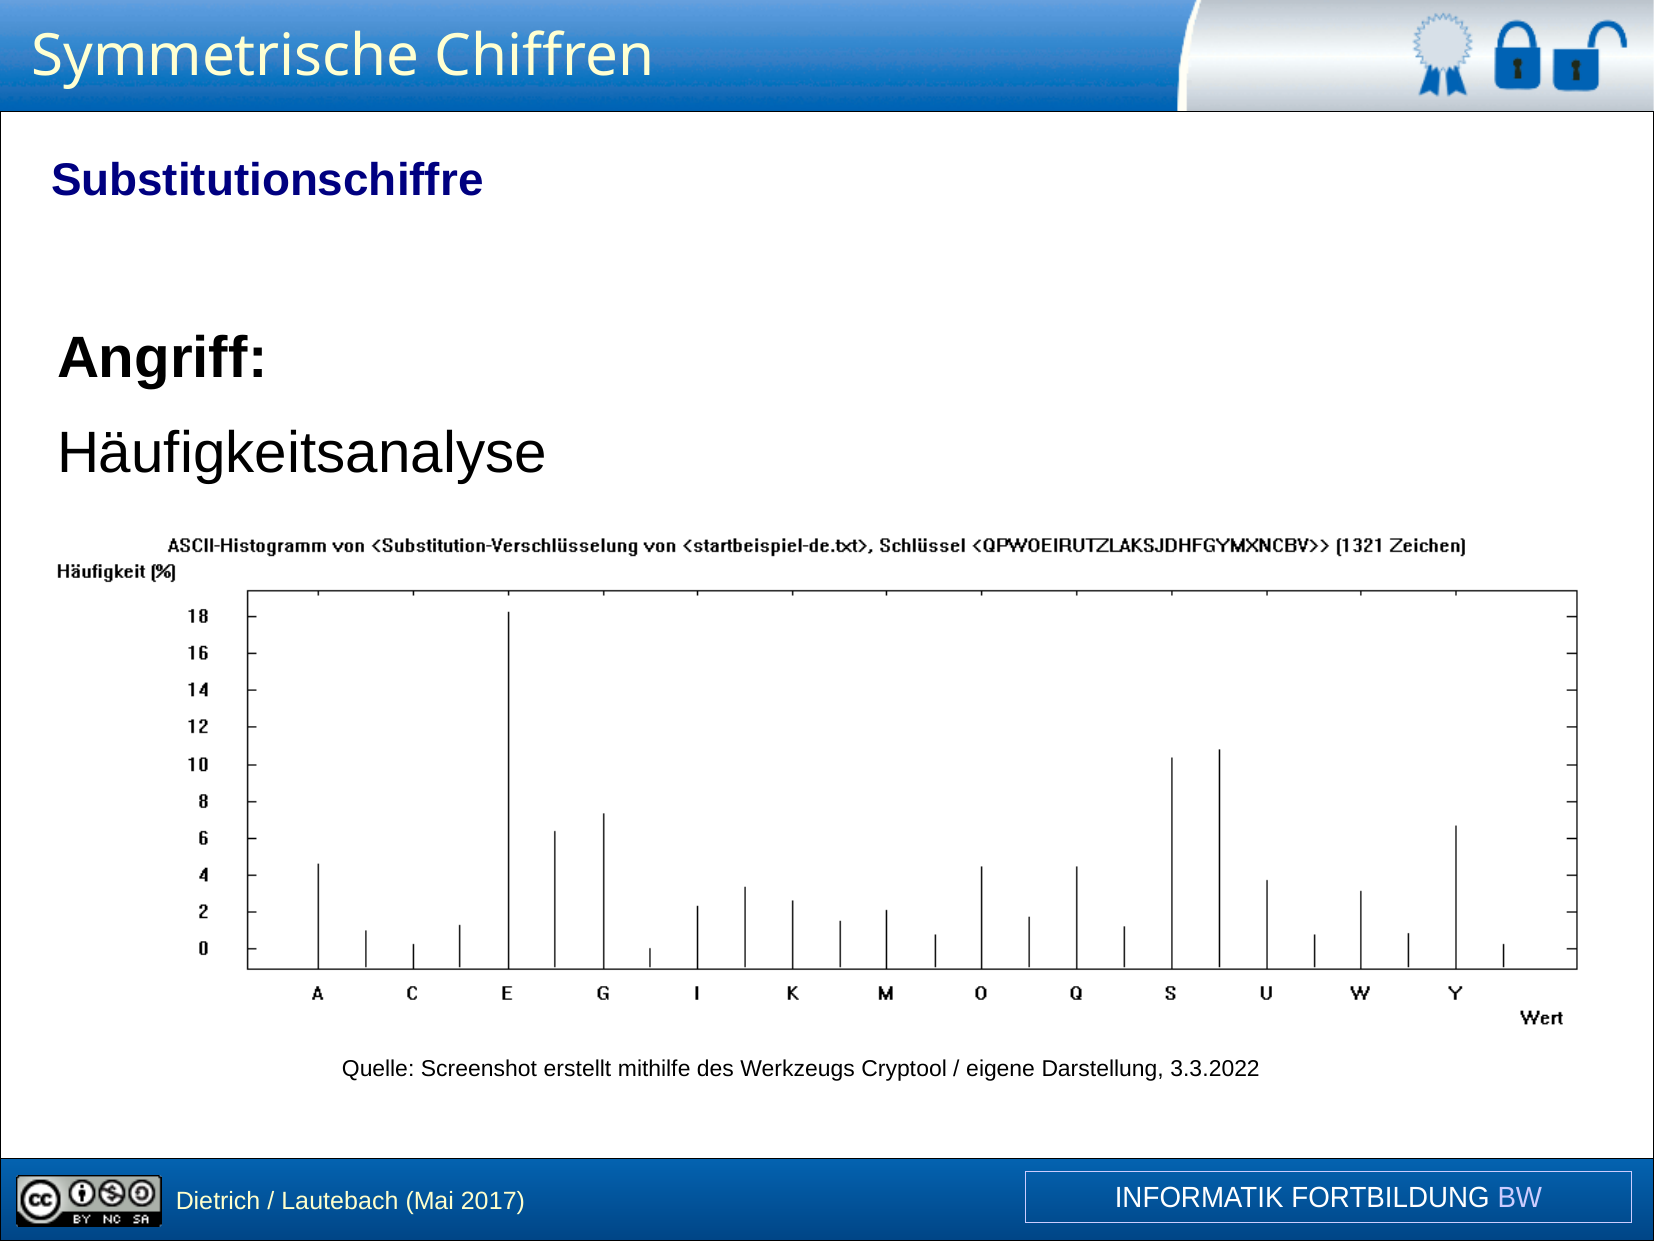

# Symmetrische Chiffren
Substitutionschiffre
Angriff:
Häufigkeitsanalyse
Quelle: Screenshot erstellt mithilfe des Werkzeugs Cryptool / eigene Darstellung, 3.3.2022
13